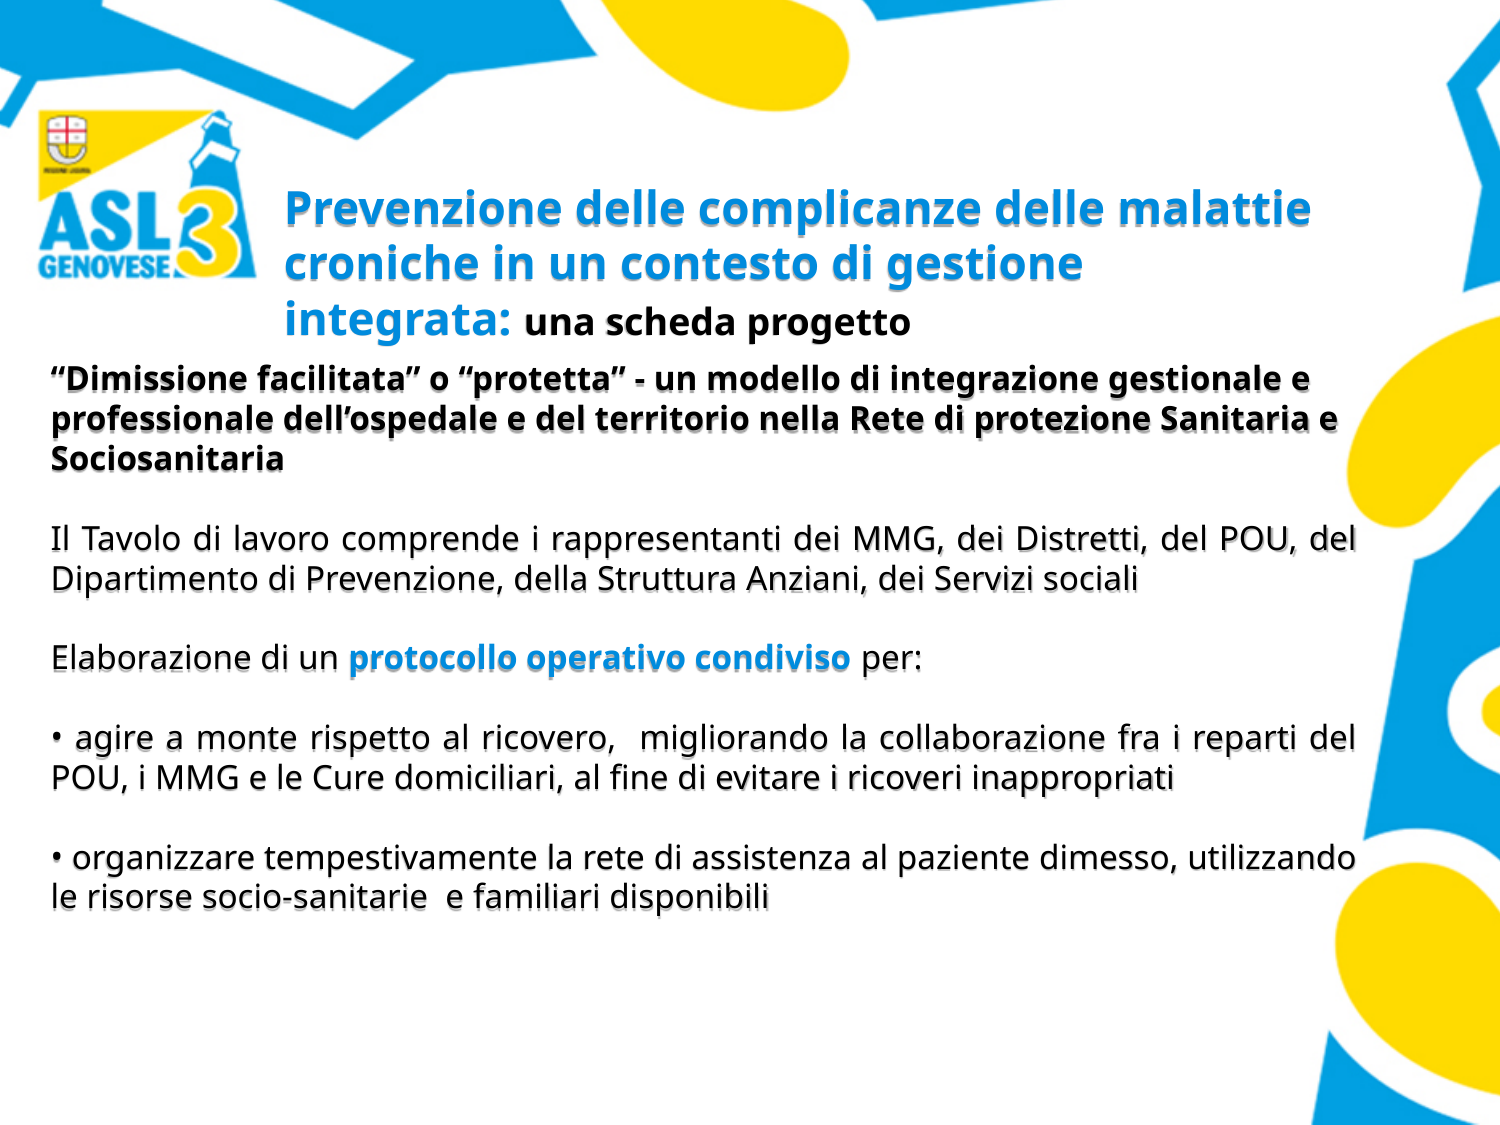

# Prevenzione delle complicanze delle malattie croniche in un contesto di gestione integrata: una scheda progetto
“Dimissione facilitata” o “protetta” - un modello di integrazione gestionale e professionale dell’ospedale e del territorio nella Rete di protezione Sanitaria e Sociosanitaria
Il Tavolo di lavoro comprende i rappresentanti dei MMG, dei Distretti, del POU, del Dipartimento di Prevenzione, della Struttura Anziani, dei Servizi sociali
Elaborazione di un protocollo operativo condiviso per:
 agire a monte rispetto al ricovero, migliorando la collaborazione fra i reparti del POU, i MMG e le Cure domiciliari, al fine di evitare i ricoveri inappropriati
 organizzare tempestivamente la rete di assistenza al paziente dimesso, utilizzando le risorse socio-sanitarie e familiari disponibili